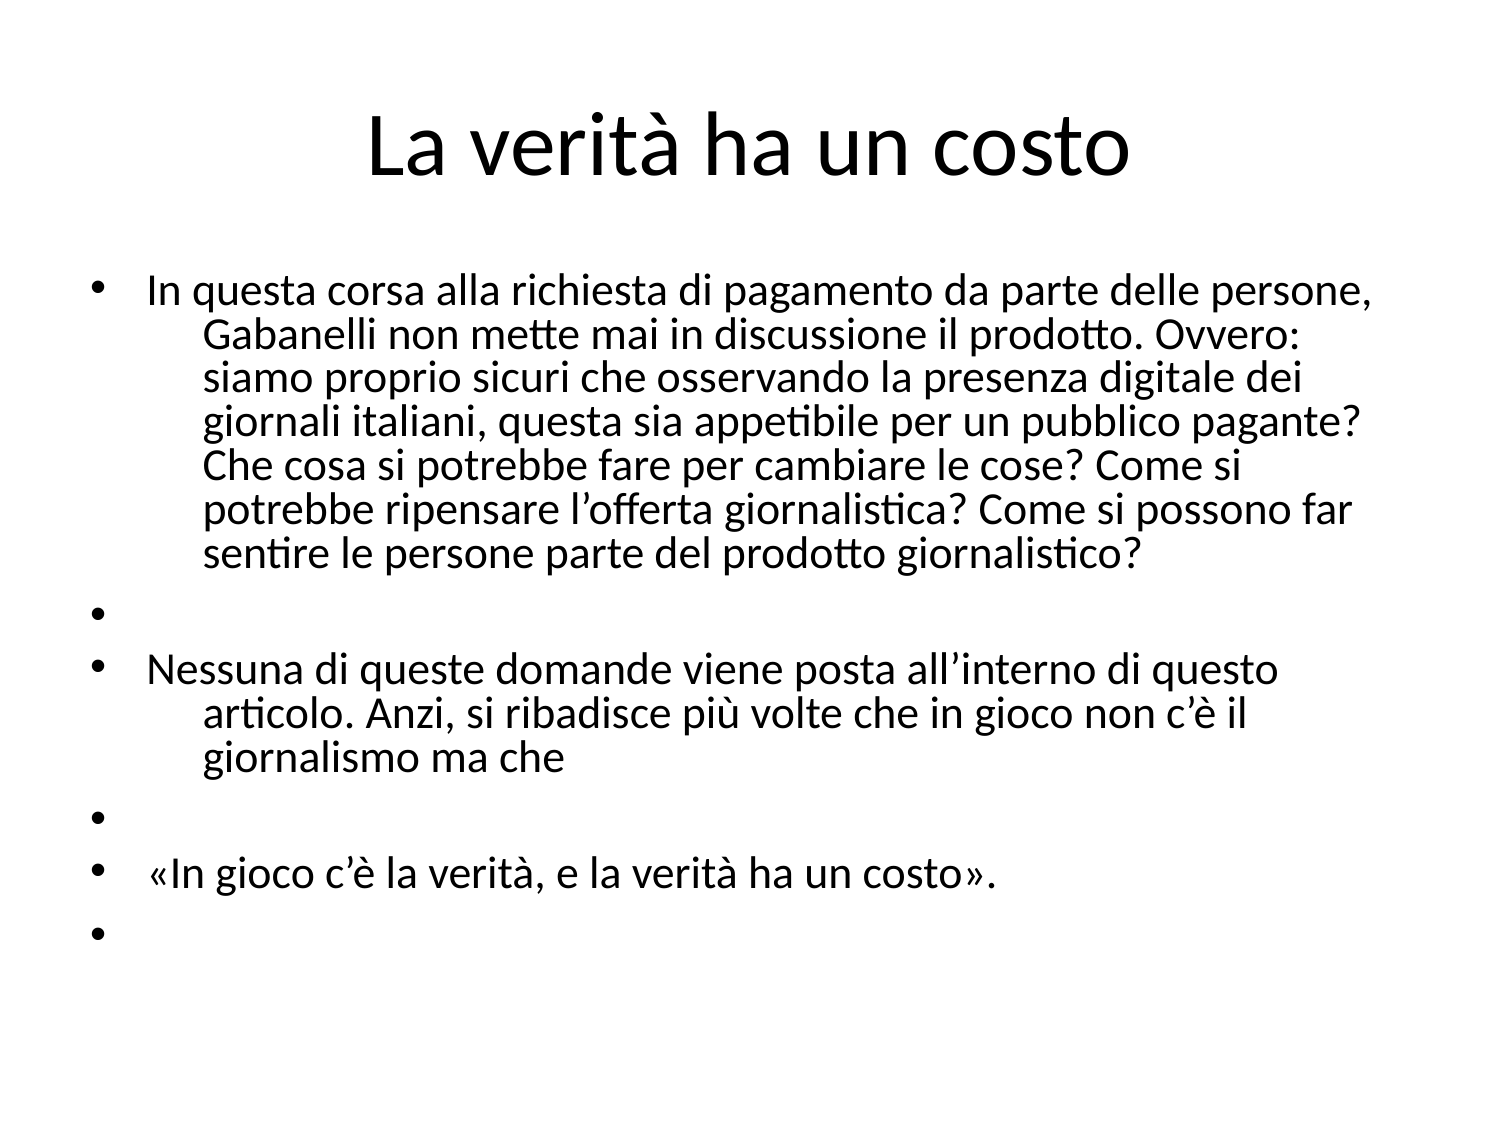

# La verità ha un costo
In questa corsa alla richiesta di pagamento da parte delle persone, Gabanelli non mette mai in discussione il prodotto. Ovvero: siamo proprio sicuri che osservando la presenza digitale dei giornali italiani, questa sia appetibile per un pubblico pagante? Che cosa si potrebbe fare per cambiare le cose? Come si potrebbe ripensare l’offerta giornalistica? Come si possono far sentire le persone parte del prodotto giornalistico?
Nessuna di queste domande viene posta all’interno di questo articolo. Anzi, si ribadisce più volte che in gioco non c’è il giornalismo ma che
«In gioco c’è la verità, e la verità ha un costo».